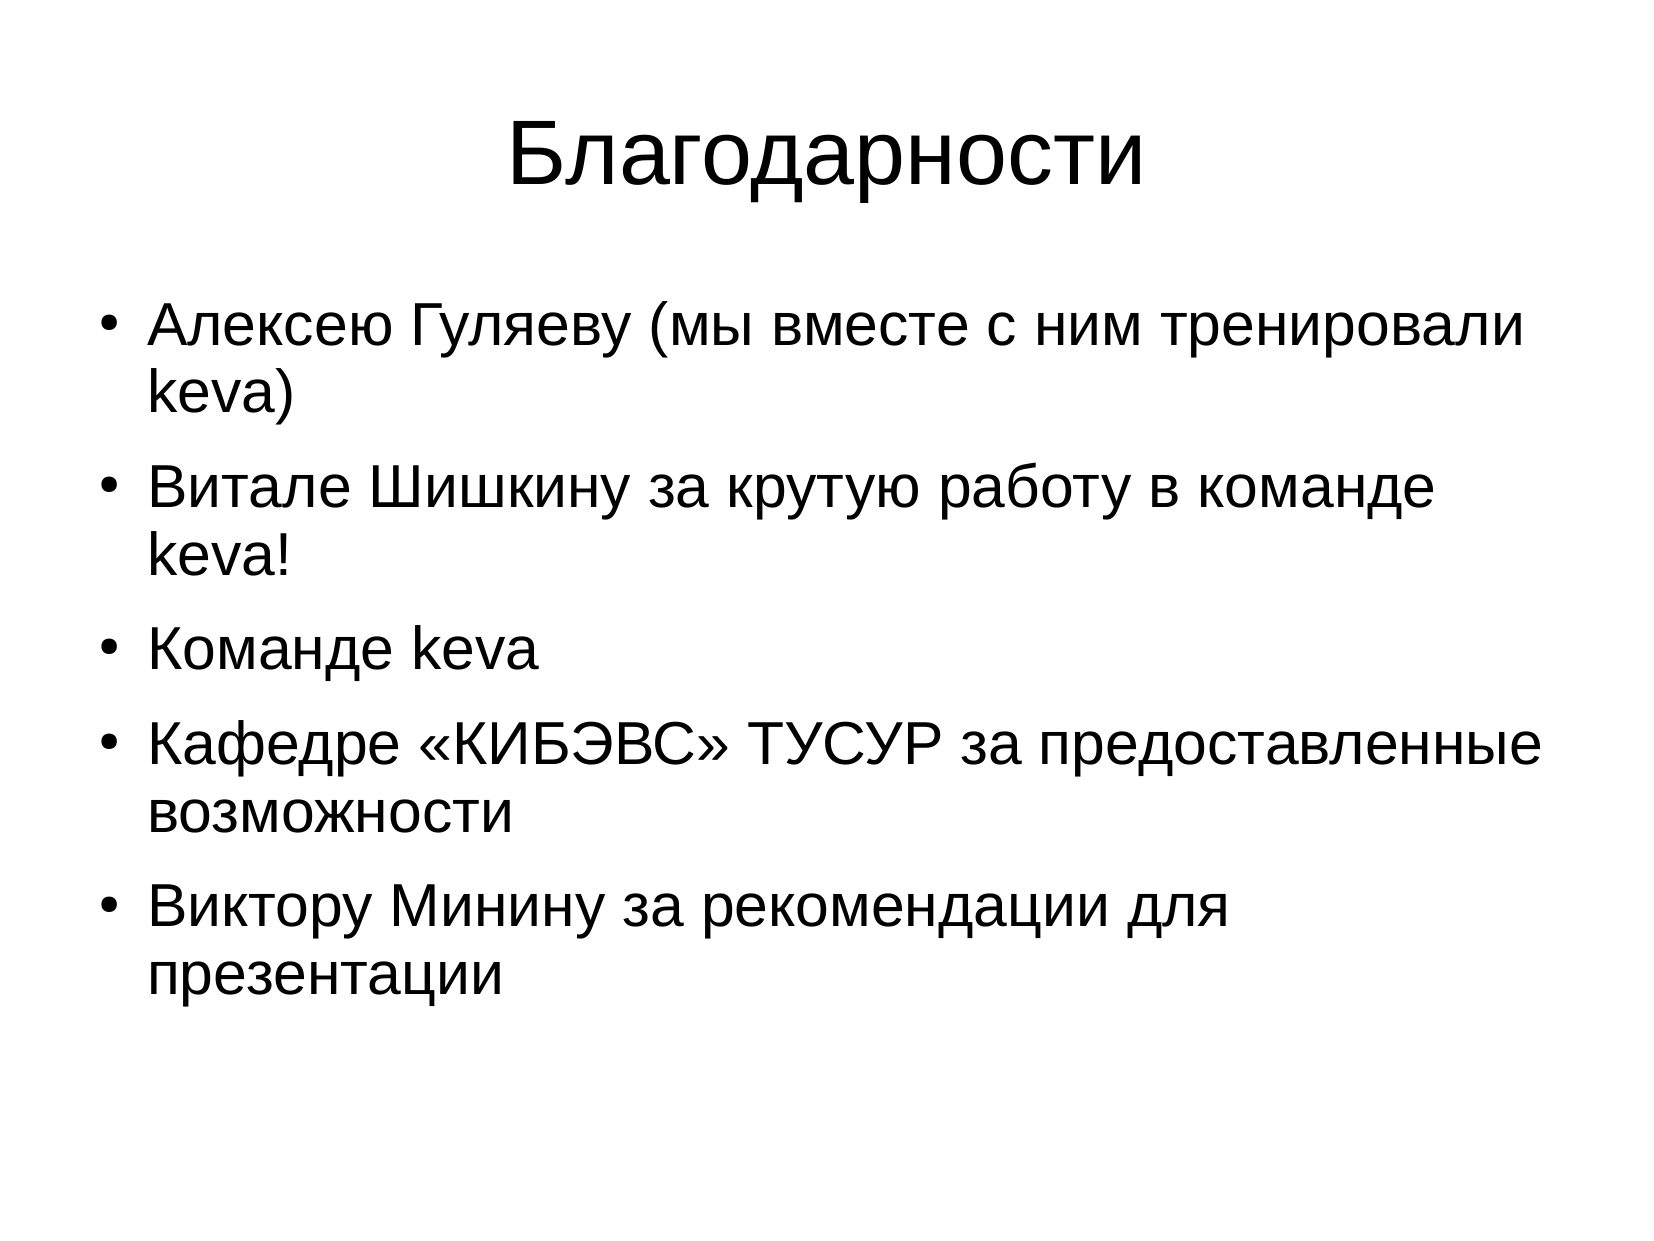

# Благодарности
Алексею Гуляеву (мы вместе с ним тренировали keva)
Витале Шишкину за крутую работу в команде keva!
Команде keva
Кафедре «КИБЭВС» ТУСУР за предоставленные возможности
Виктору Минину за рекомендации для презентации